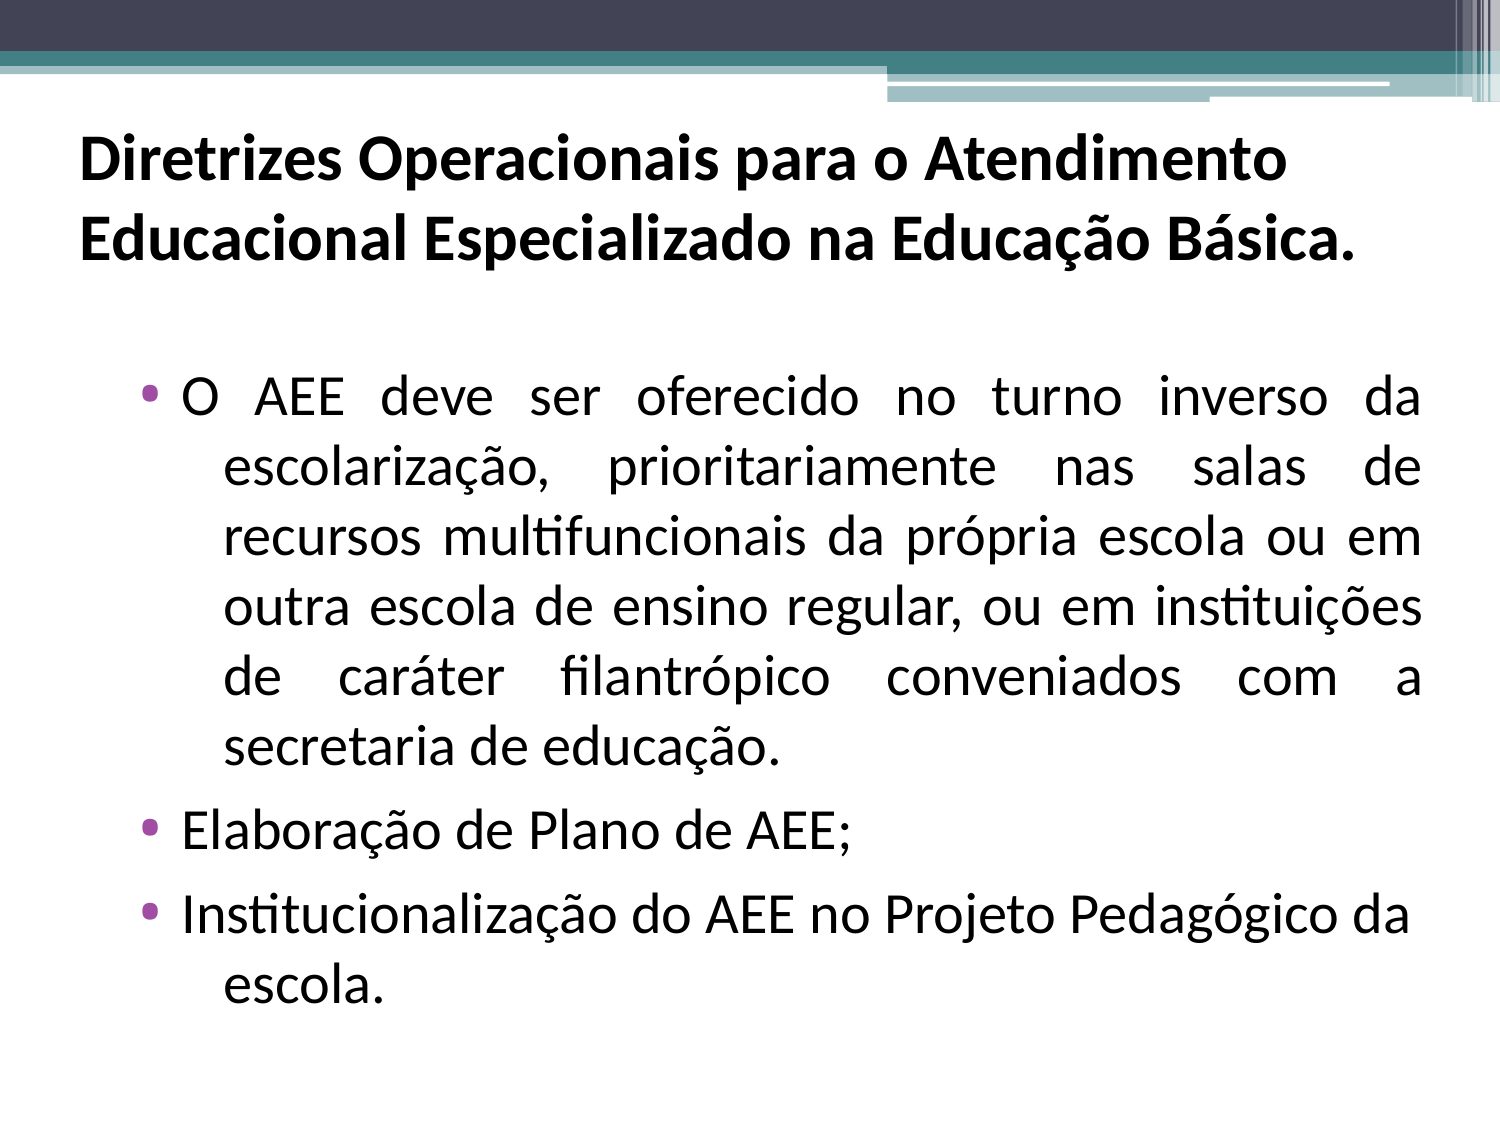

# Diretrizes Operacionais para o Atendimento Educacional Especializado na Educação Básica.
O AEE deve ser oferecido no turno inverso da escolarização, prioritariamente nas salas de recursos multifuncionais da própria escola ou em outra escola de ensino regular, ou em instituições de caráter filantrópico conveniados com a secretaria de educação.
Elaboração de Plano de AEE;
Institucionalização do AEE no Projeto Pedagógico da escola.